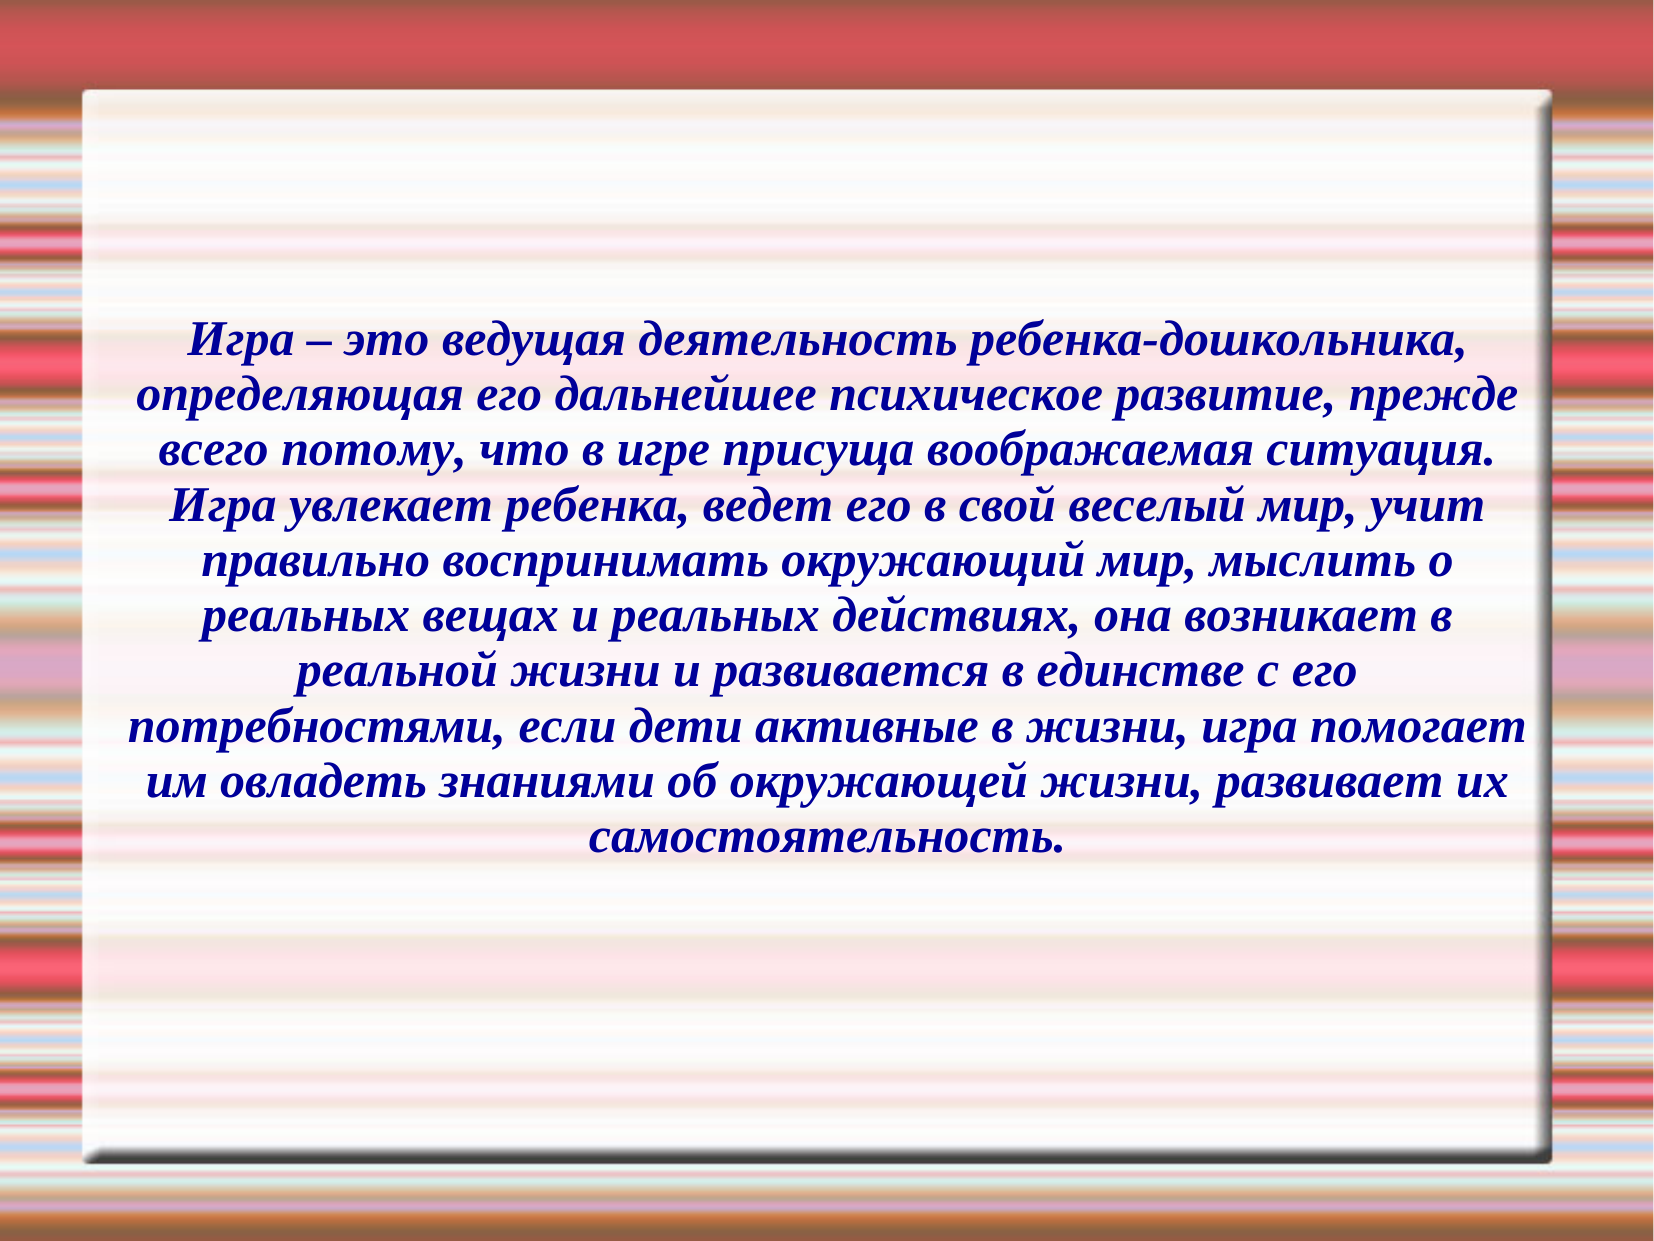

# Игра – это ведущая деятельность ребенка-дошкольника, определяющая его дальнейшее психическое развитие, прежде всего потому, что в игре присуща воображаемая ситуация. Игра увлекает ребенка, ведет его в свой веселый мир, учит правильно воспринимать окружающий мир, мыслить о реальных вещах и реальных действиях, она возникает в реальной жизни и развивается в единстве с его потребностями, если дети активные в жизни, игра помогает им овладеть знаниями об окружающей жизни, развивает их самостоятельность.